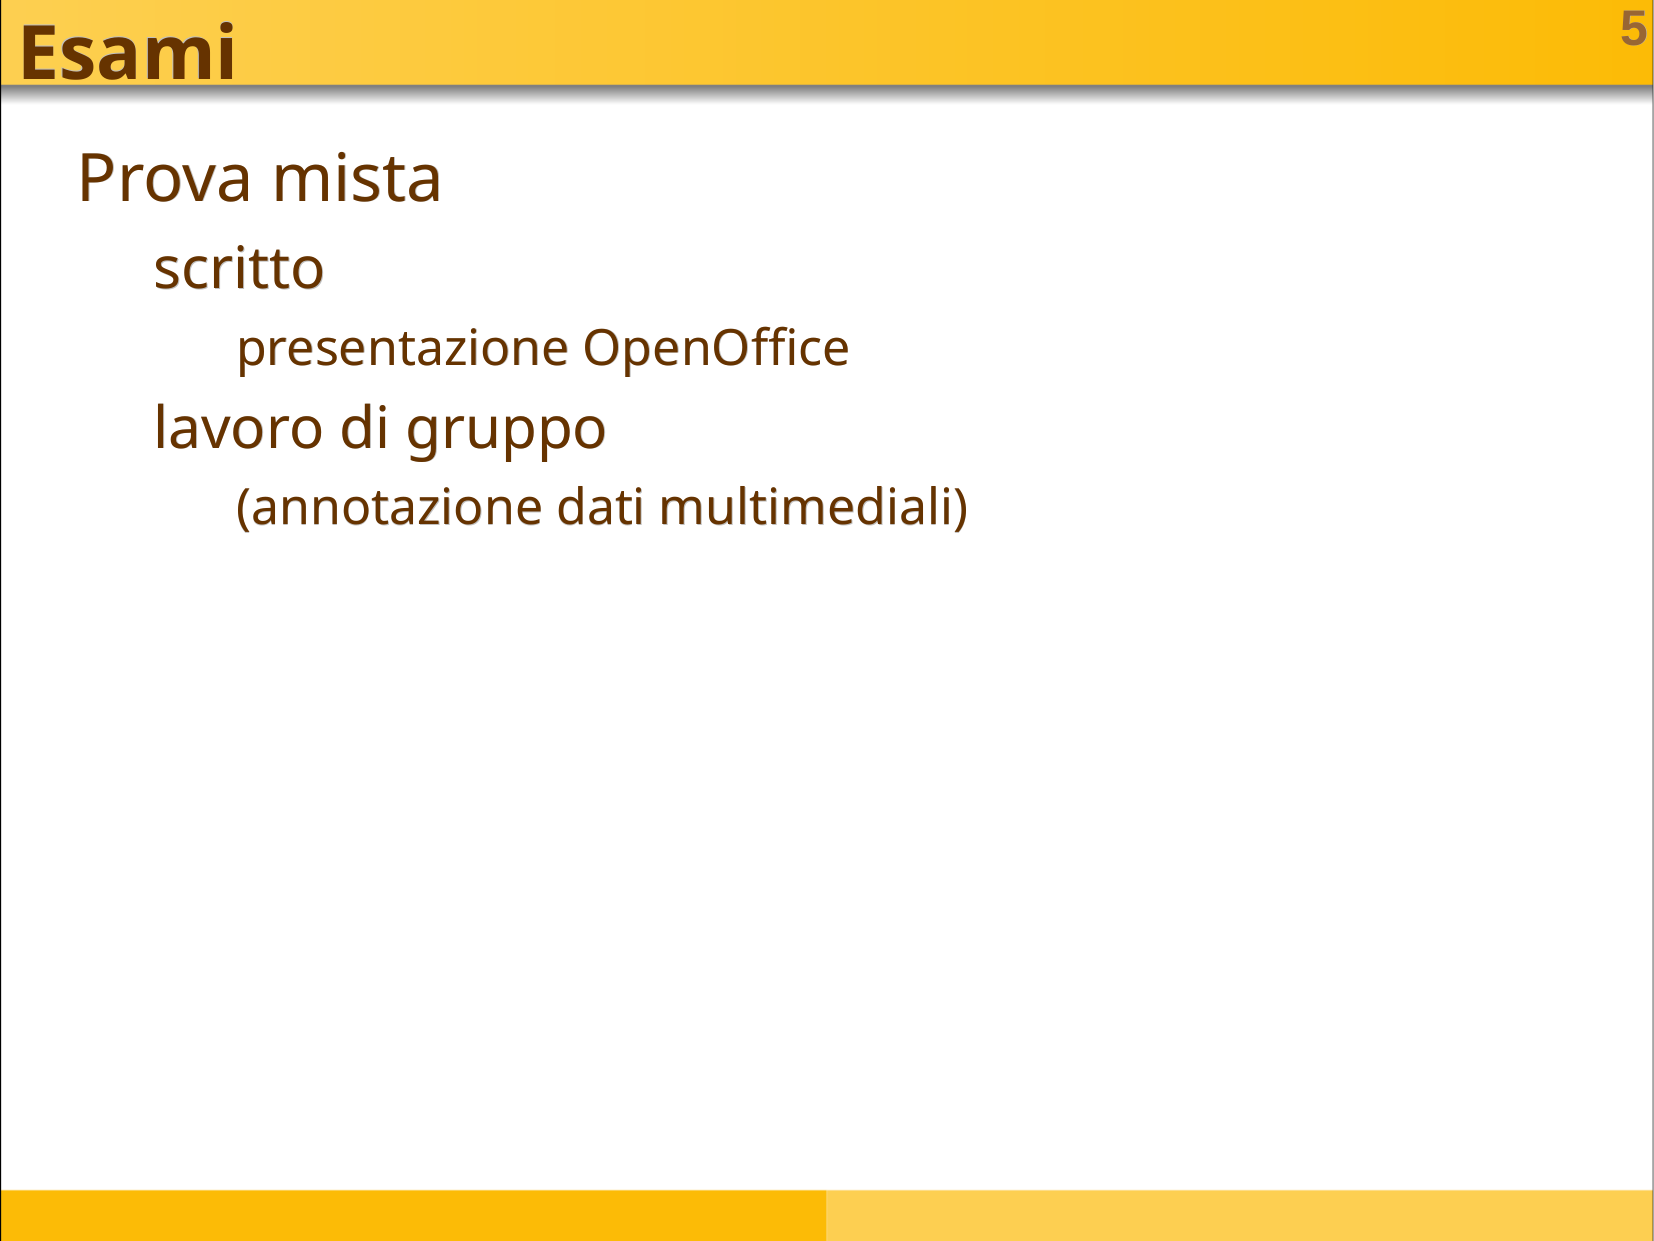

5
# Esami
Prova mista
scritto
presentazione OpenOffice
lavoro di gruppo
(annotazione dati multimediali)